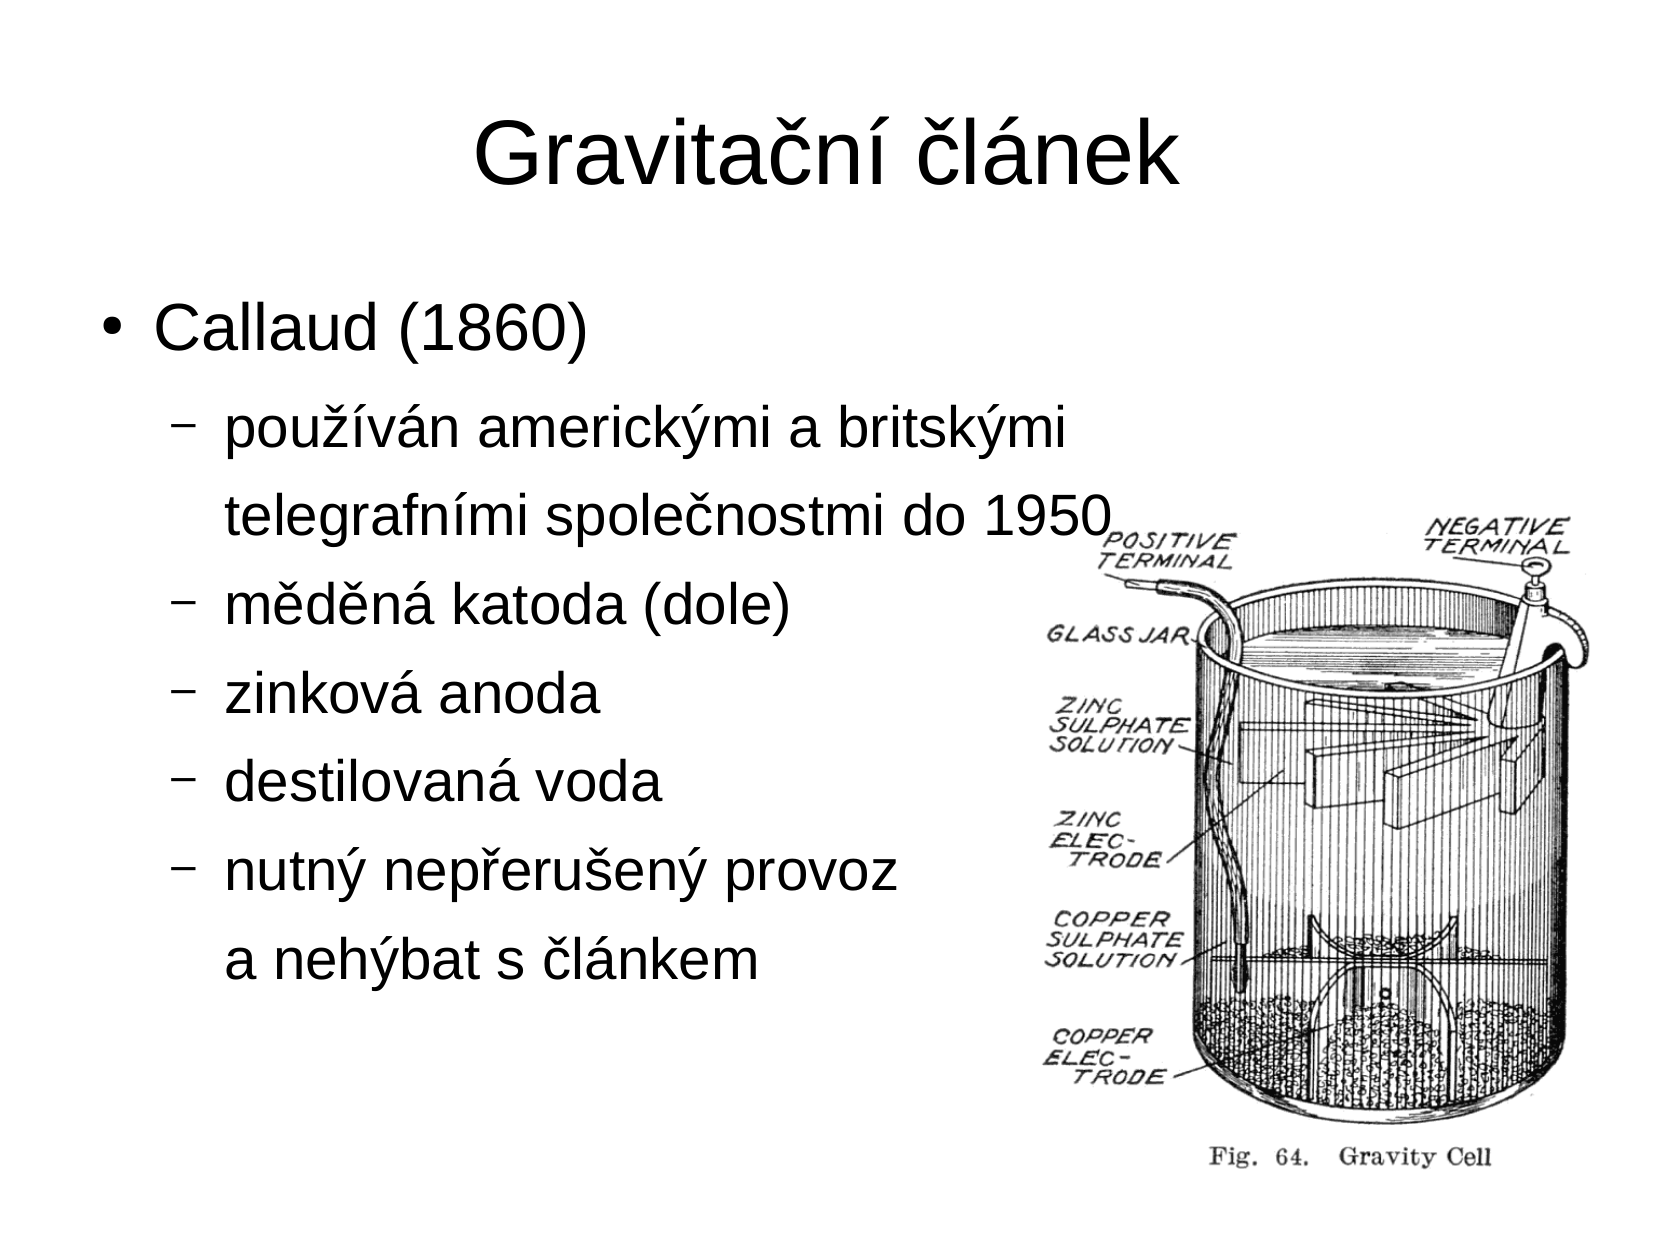

# Gravitační článek
Callaud (1860)
používán americkými a britskými
telegrafními společnostmi do 1950
měděná katoda (dole)
zinková anoda
destilovaná voda
nutný nepřerušený provoz
a nehýbat s článkem